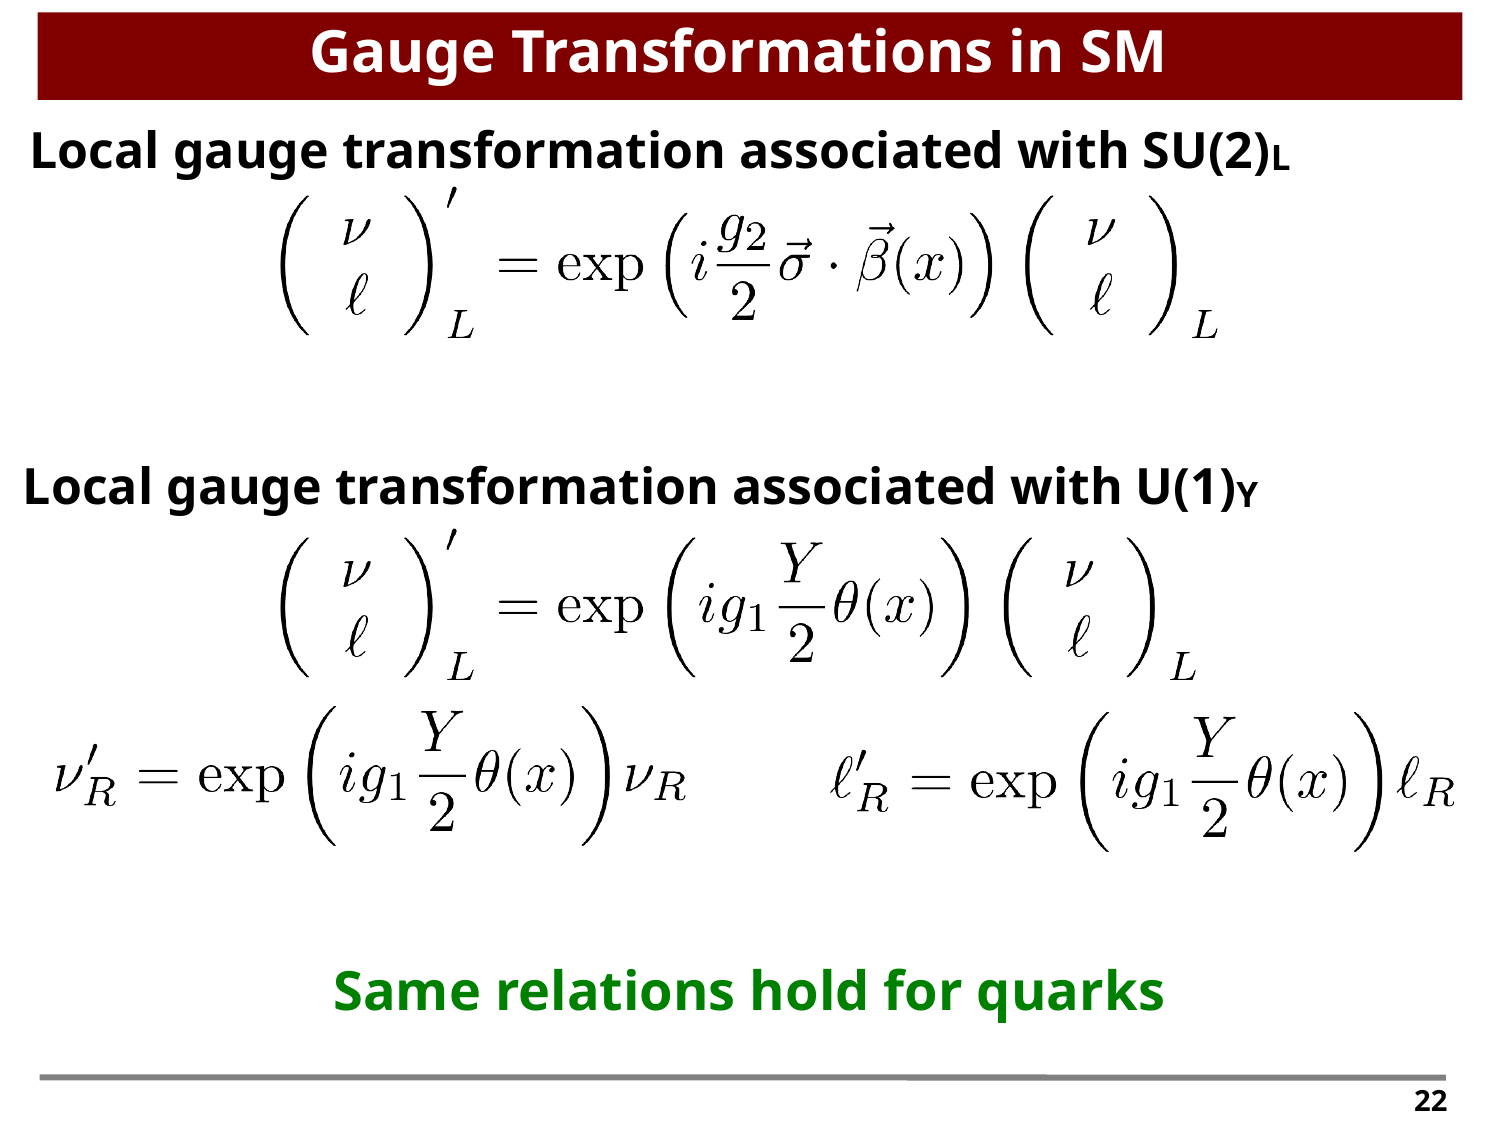

# Gauge Transformations in SM
Local gauge transformation associated with SU(2)L
Local gauge transformation associated with U(1)Y
Same relations hold for quarks